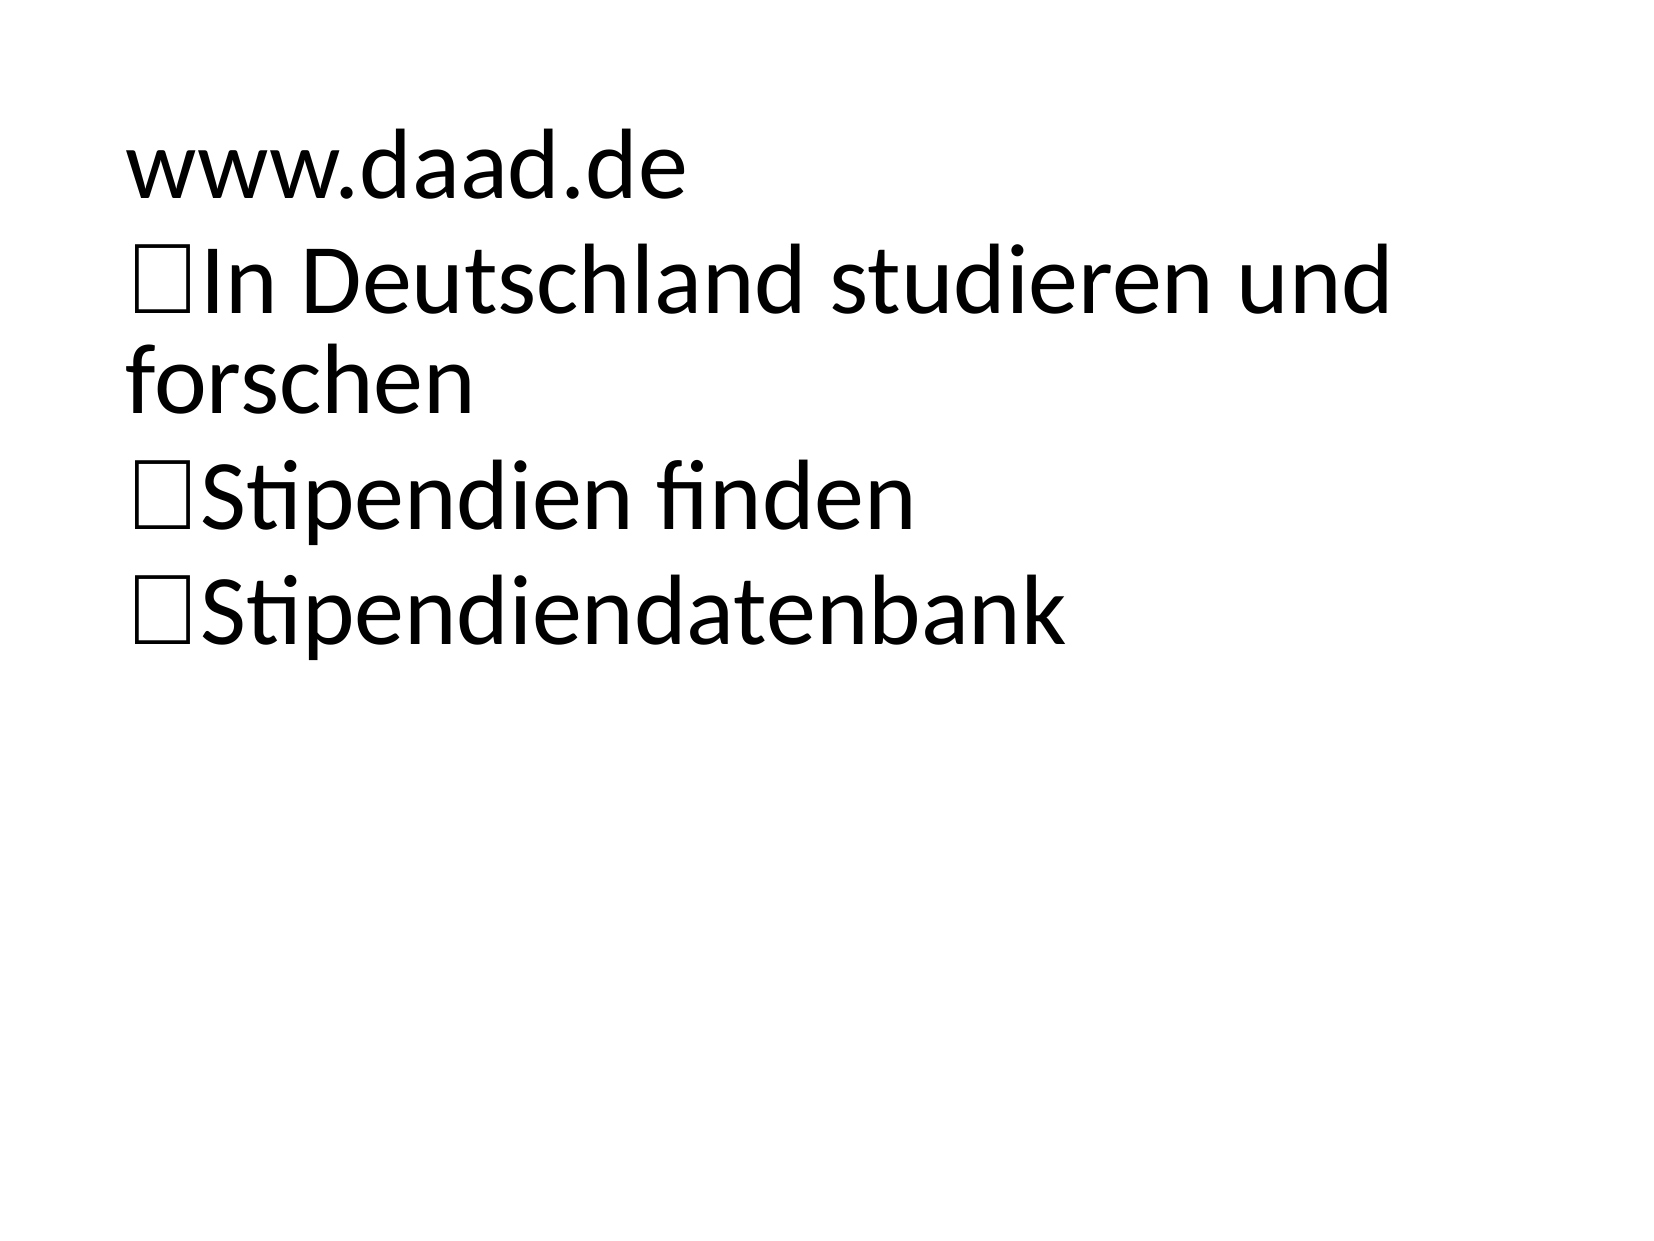

www.daad.de
In Deutschland studieren und
forschen
Stipendien finden
Stipendiendatenbank